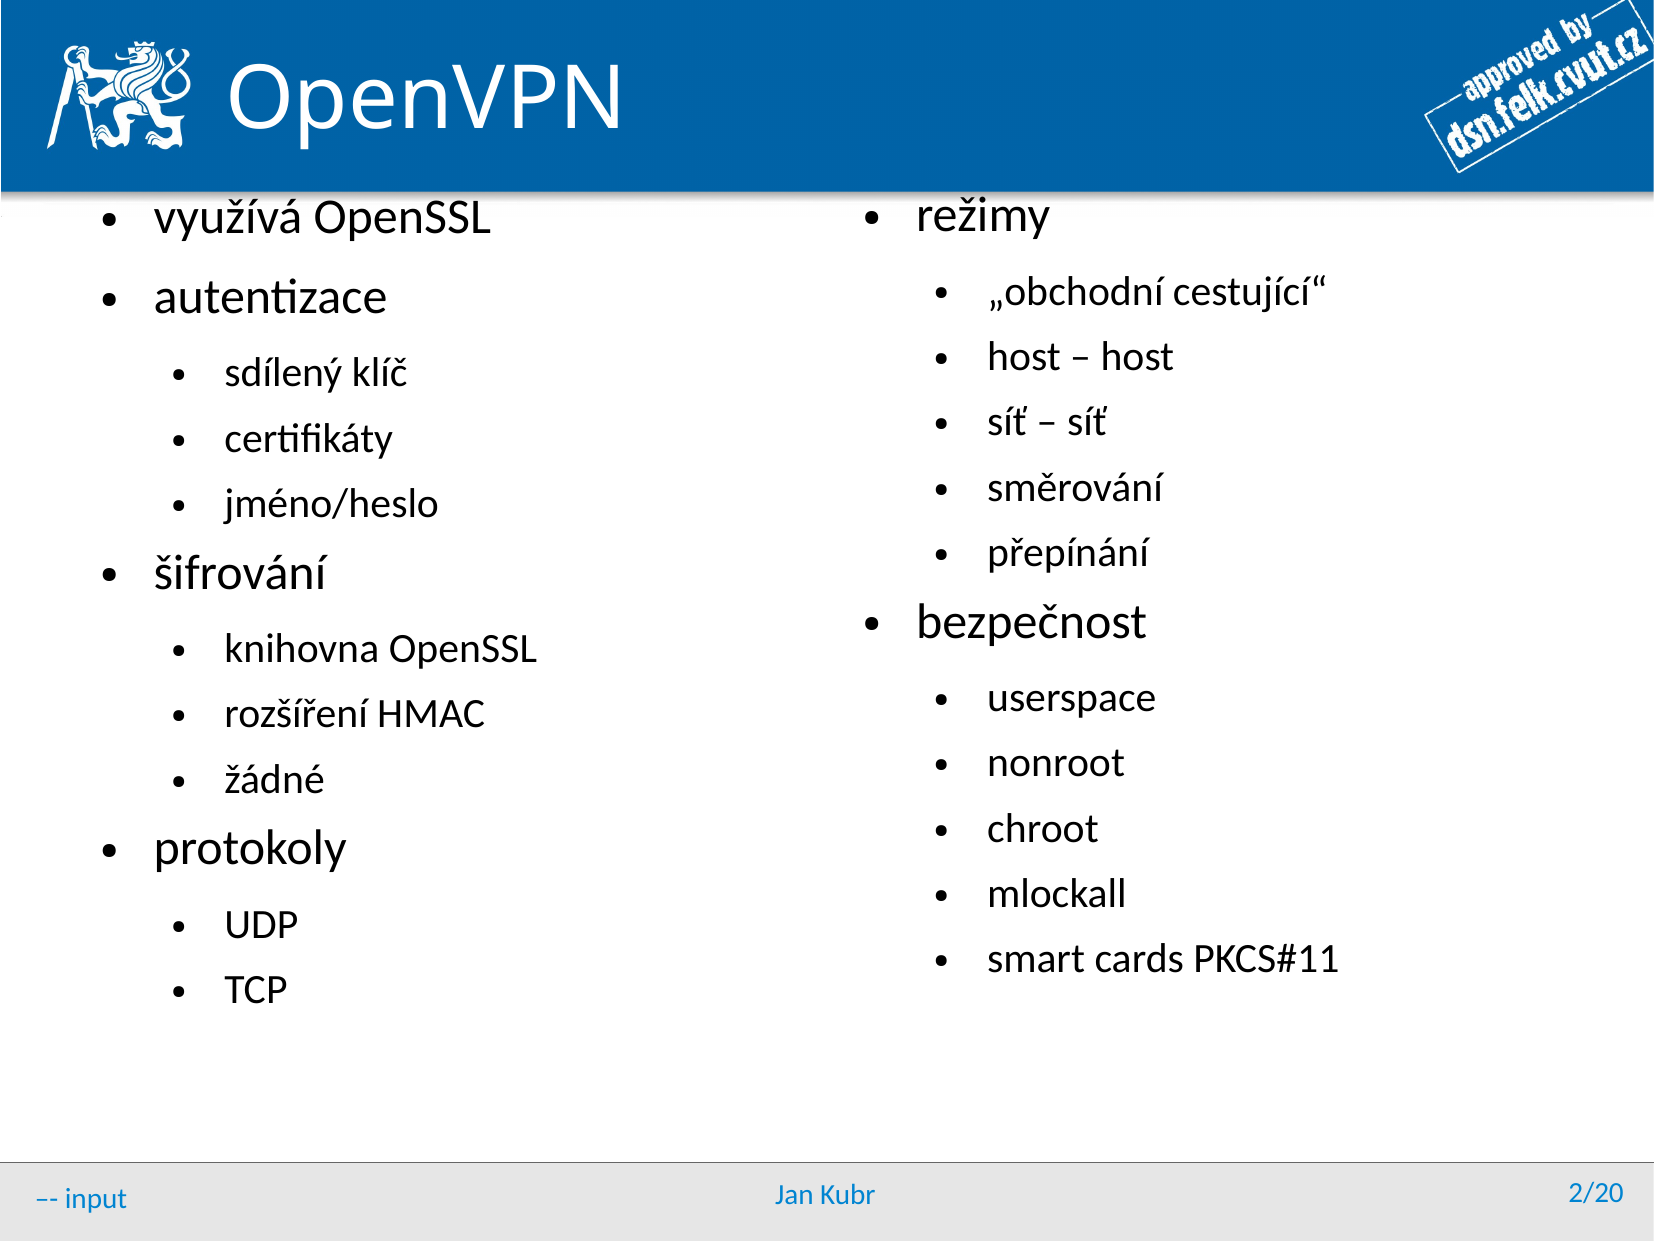

# OpenVPN
režimy
„obchodní cestující“
host – host
síť – síť
směrování
přepínání
bezpečnost
userspace
nonroot
chroot
mlockall
smart cards PKCS#11
využívá OpenSSL
autentizace
sdílený klíč
certifikáty
jméno/heslo
šifrování
knihovna OpenSSL
rozšíření HMAC
žádné
protokoly
UDP
TCP
2
Jan Kubr
02/2006